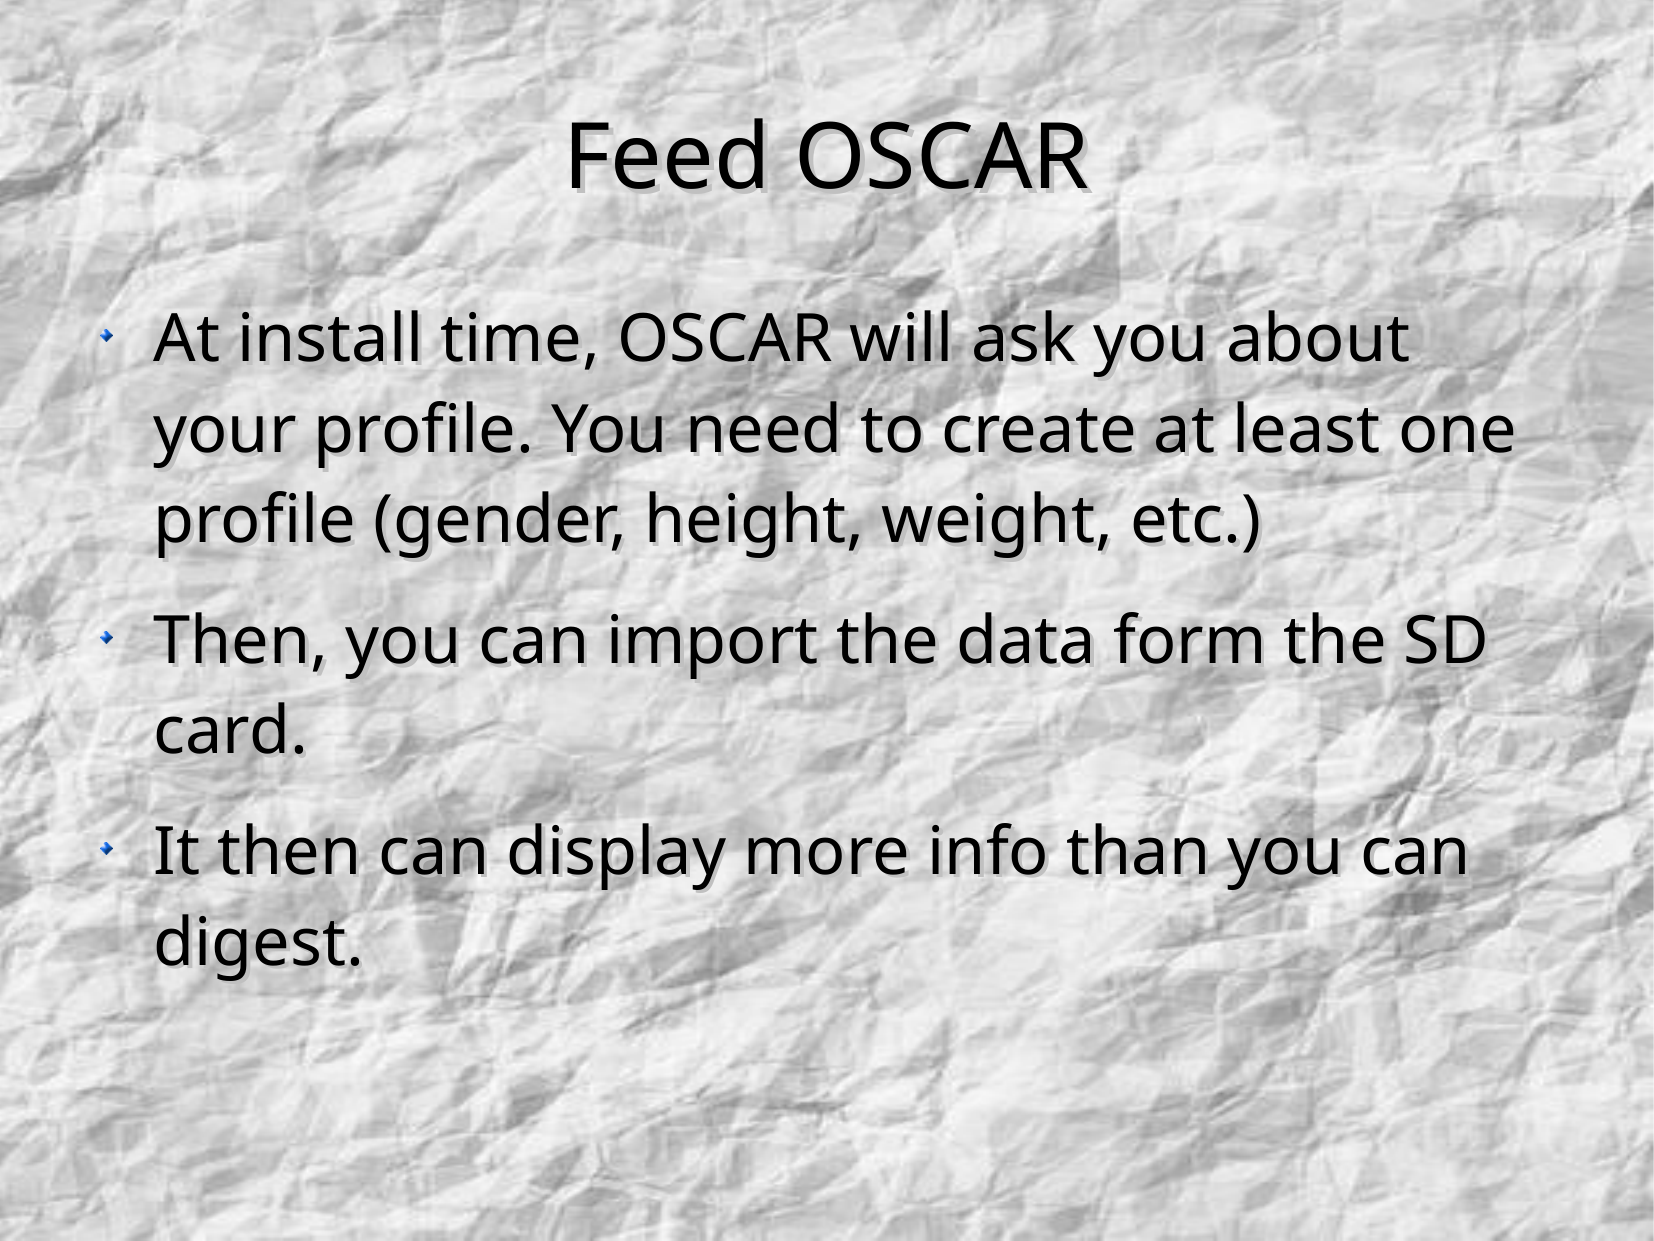

# Feed OSCAR
At install time, OSCAR will ask you about your profile. You need to create at least one profile (gender, height, weight, etc.)
Then, you can import the data form the SD card.
It then can display more info than you can digest.